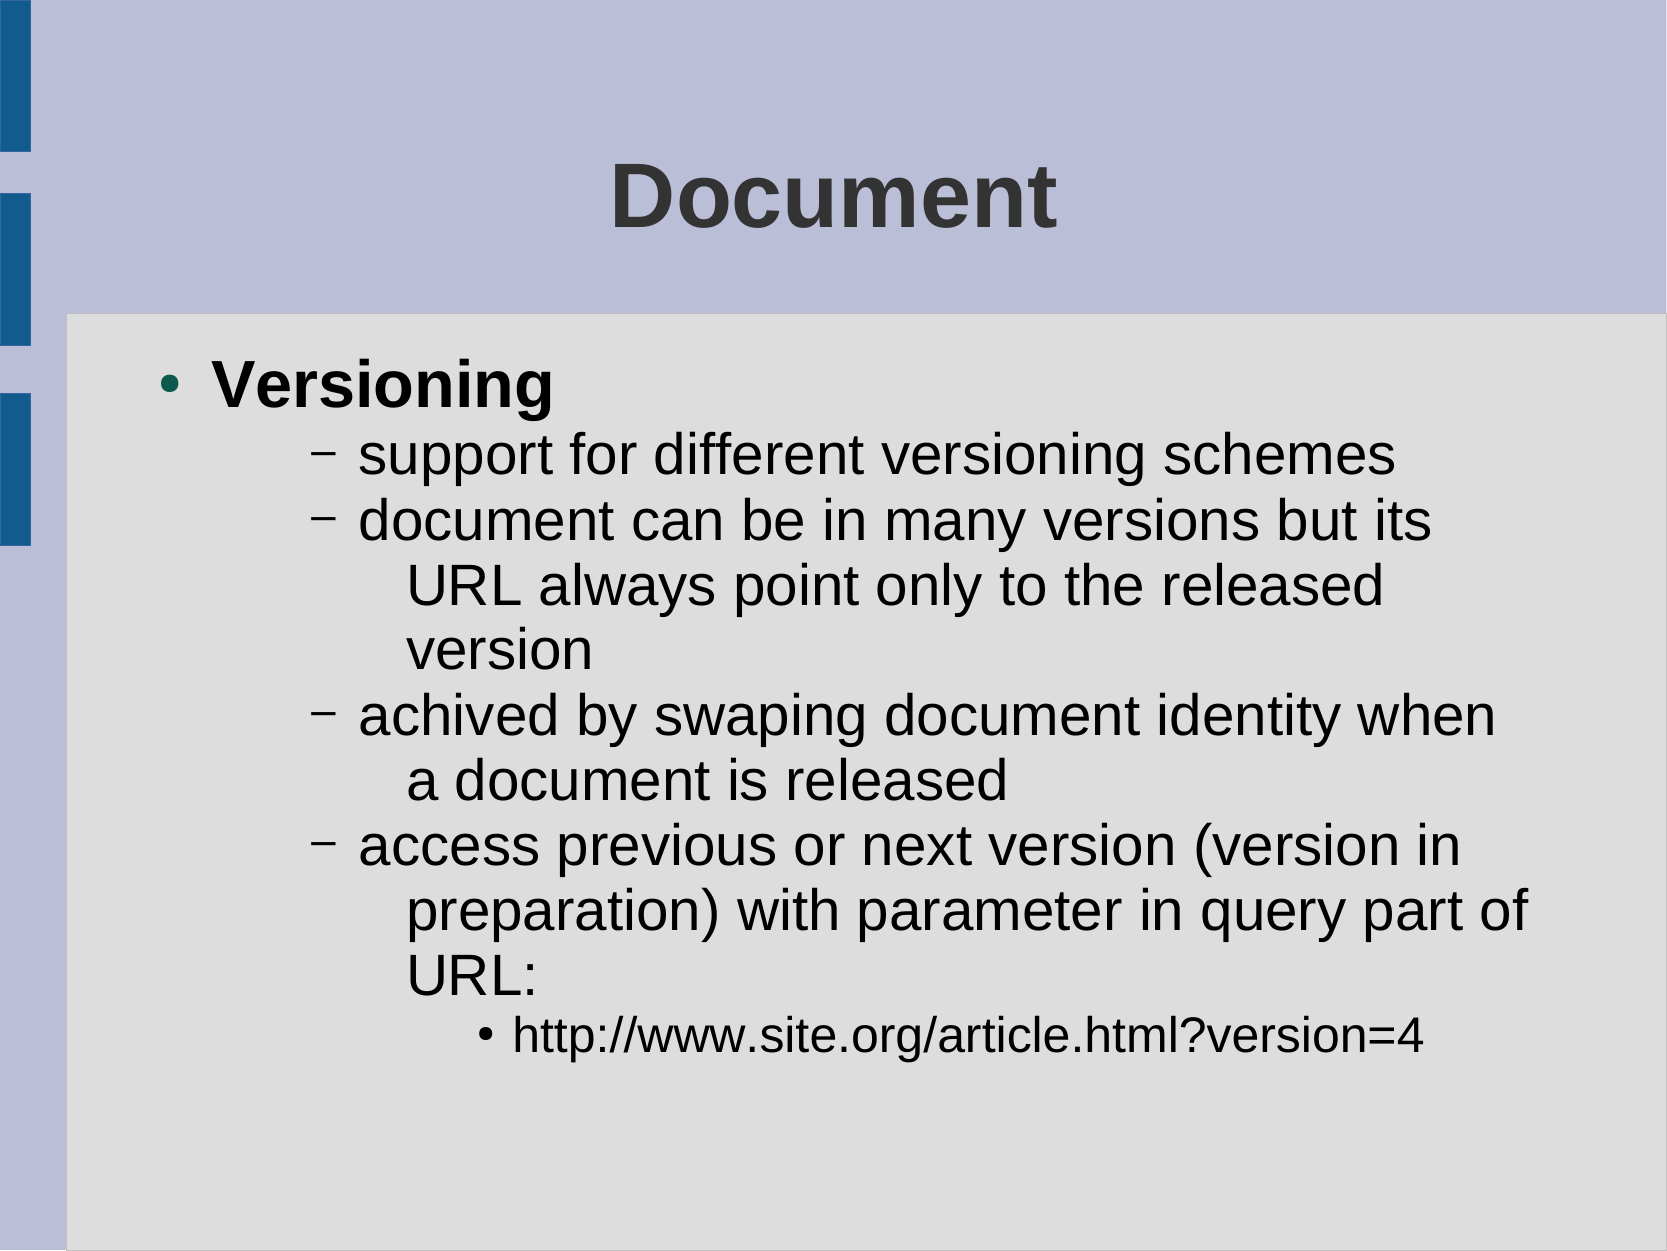

# Document
Versioning
support for different versioning schemes
document can be in many versions but its URL always point only to the released version
achived by swaping document identity when a document is released
access previous or next version (version in preparation) with parameter in query part of URL:
http://www.site.org/article.html?version=4